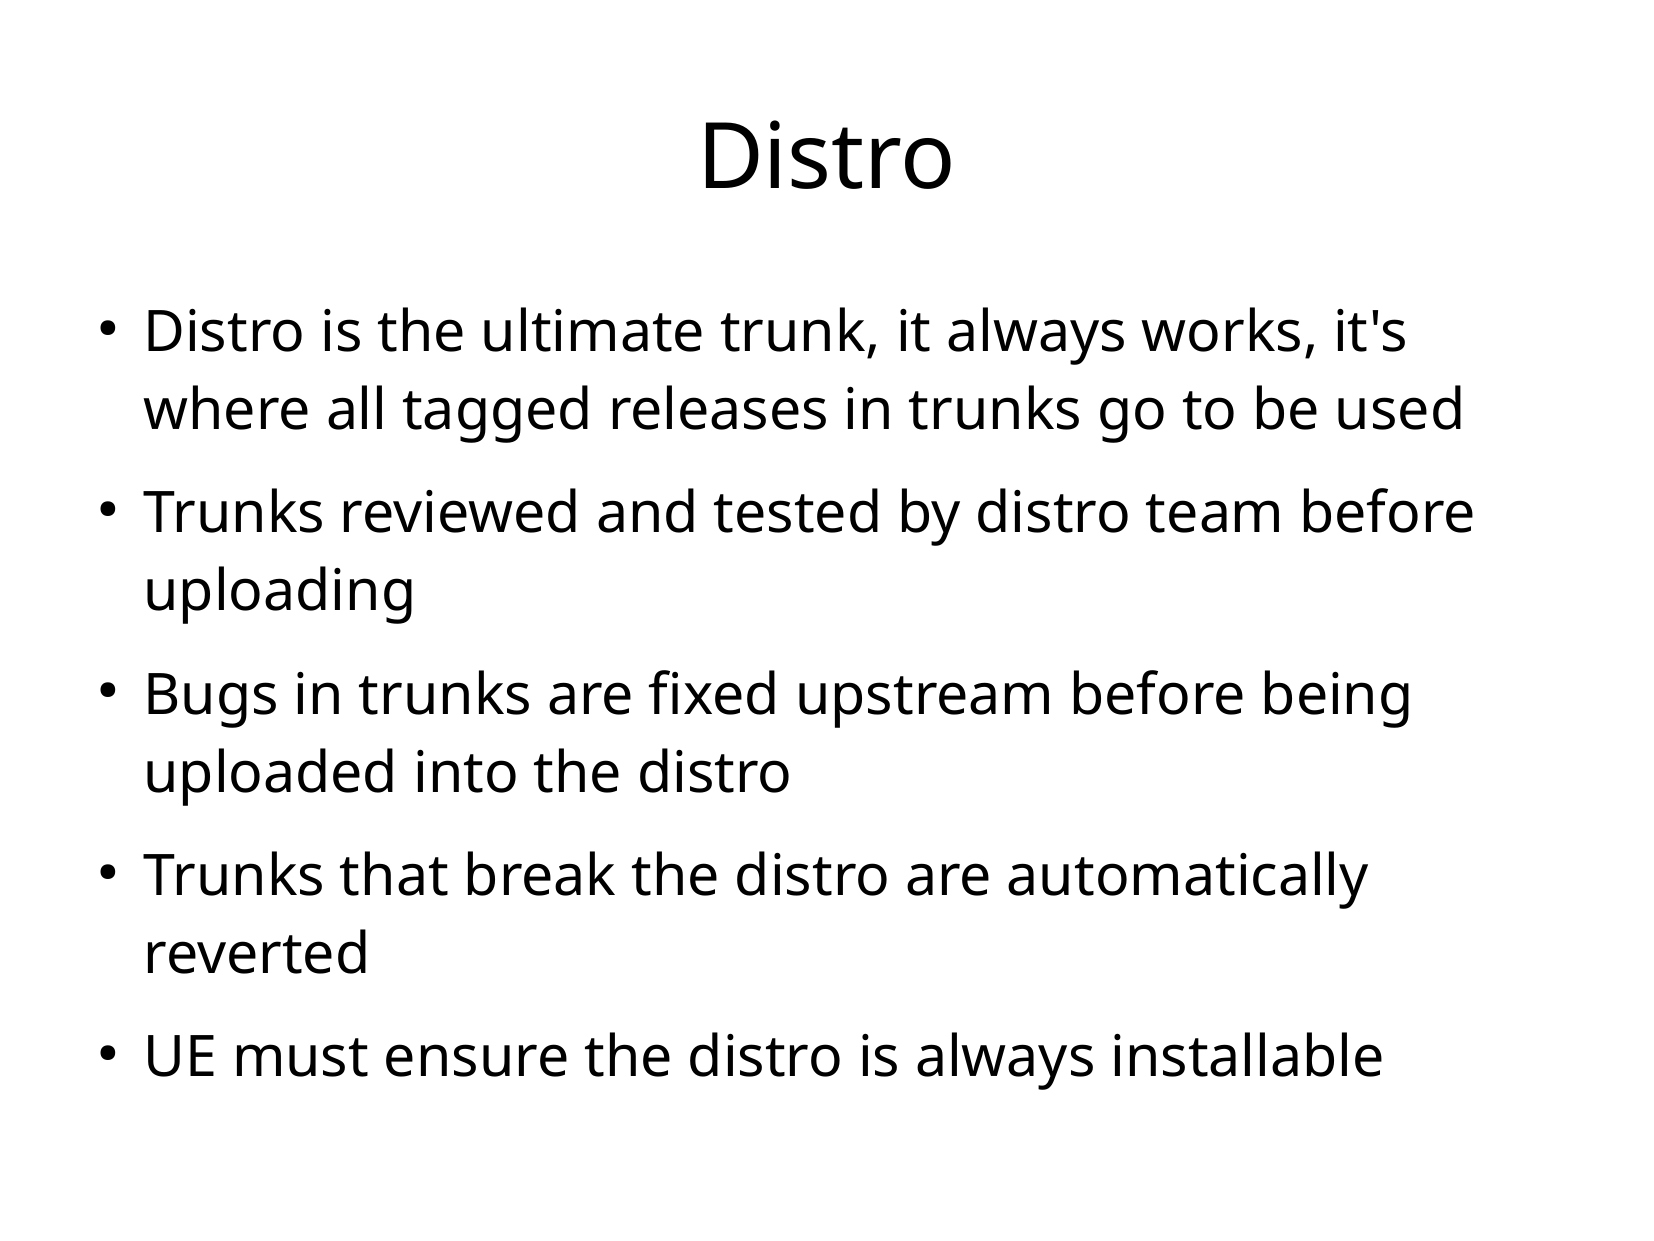

# Distro
Distro is the ultimate trunk, it always works, it's where all tagged releases in trunks go to be used
Trunks reviewed and tested by distro team before uploading
Bugs in trunks are fixed upstream before being uploaded into the distro
Trunks that break the distro are automatically reverted
UE must ensure the distro is always installable